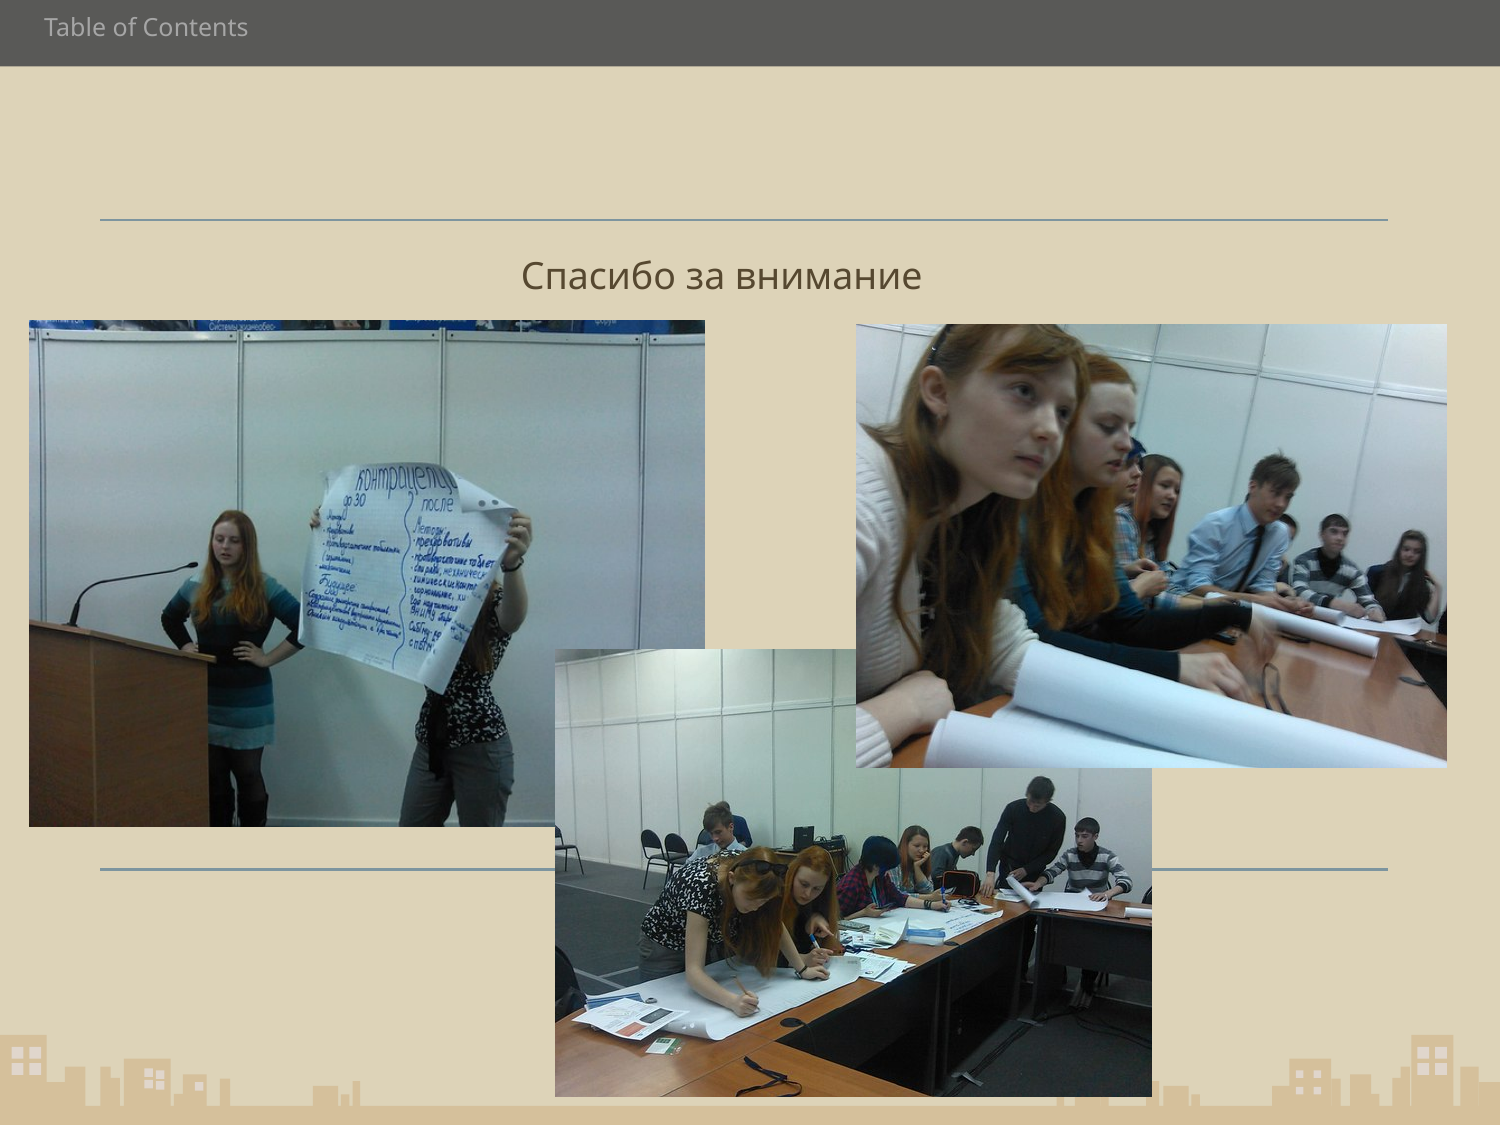

# Table of Contents
Спасибо за внимание